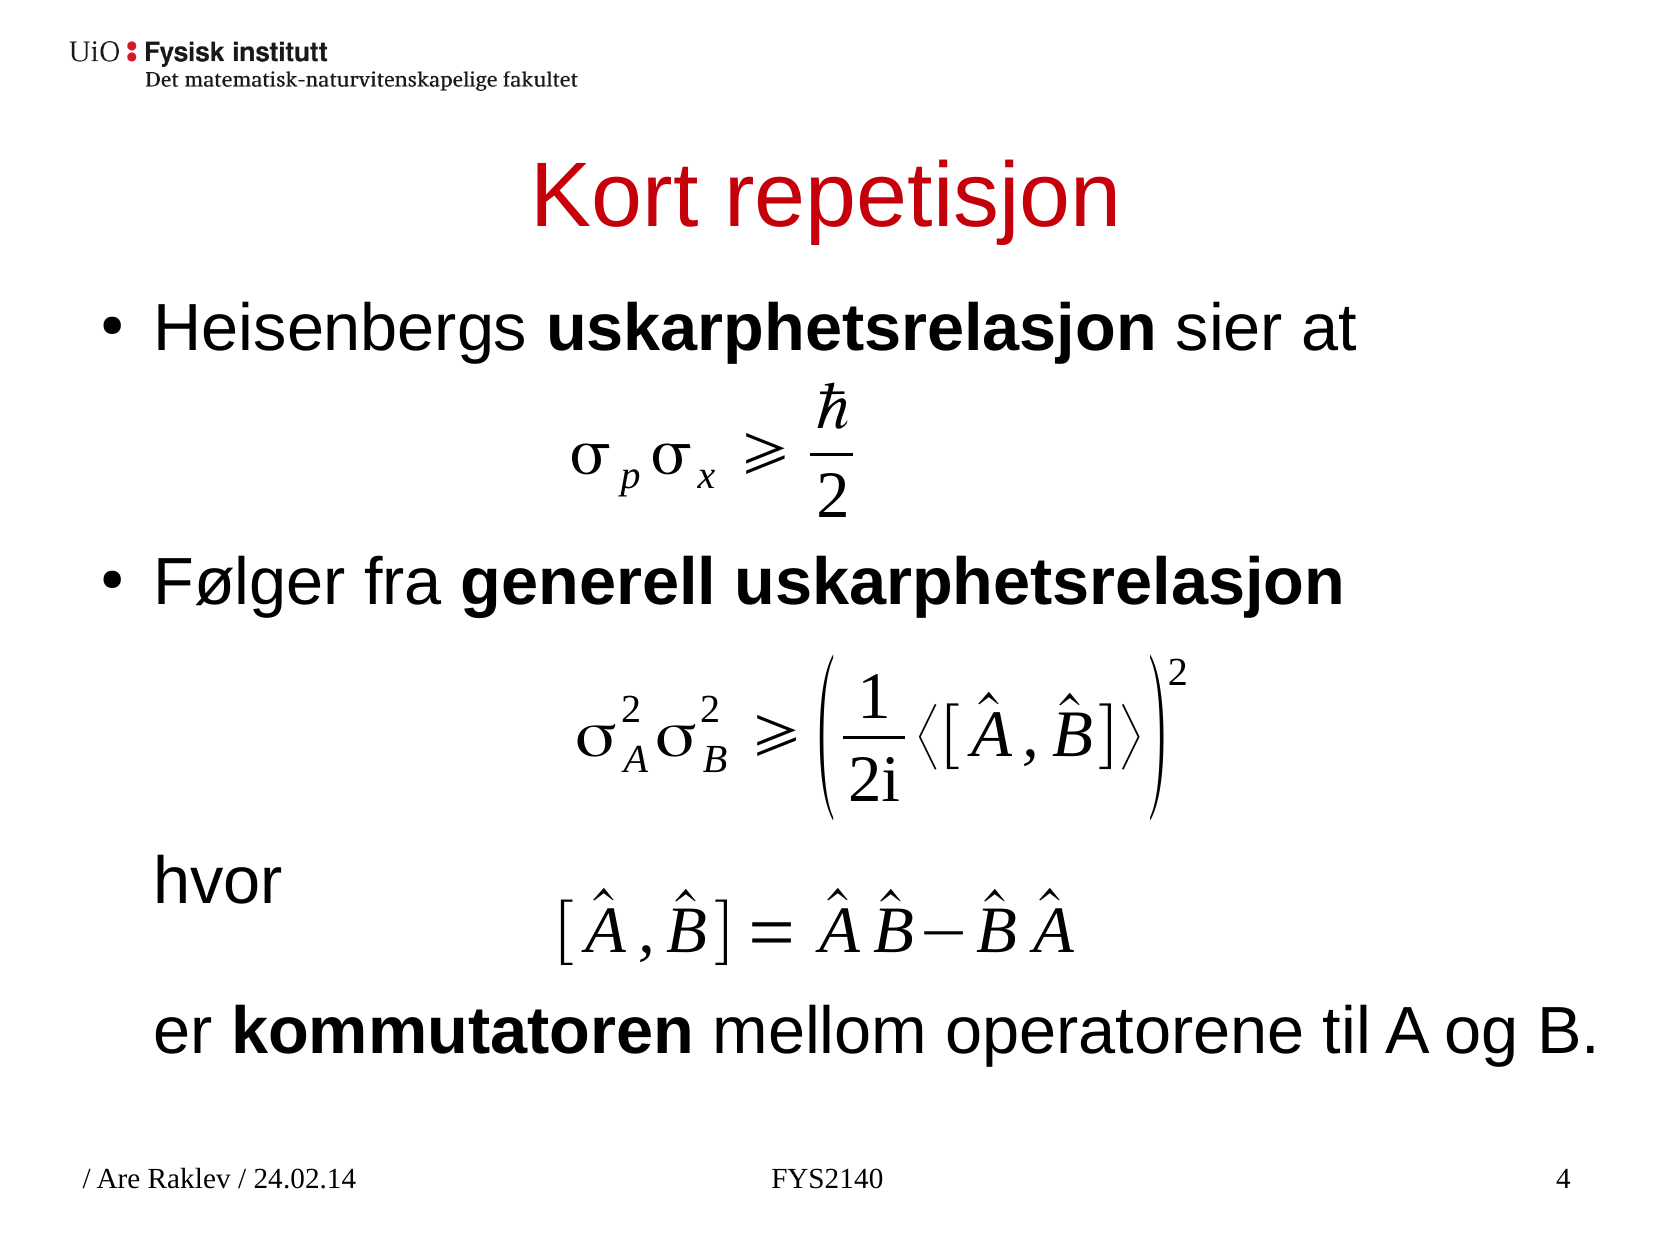

# Kort repetisjon
Heisenbergs uskarphetsrelasjon sier at
Følger fra generell uskarphetsrelasjon
hvor
er kommutatoren mellom operatorene til A og B.
/ Are Raklev / 24.02.14
FYS2140
4